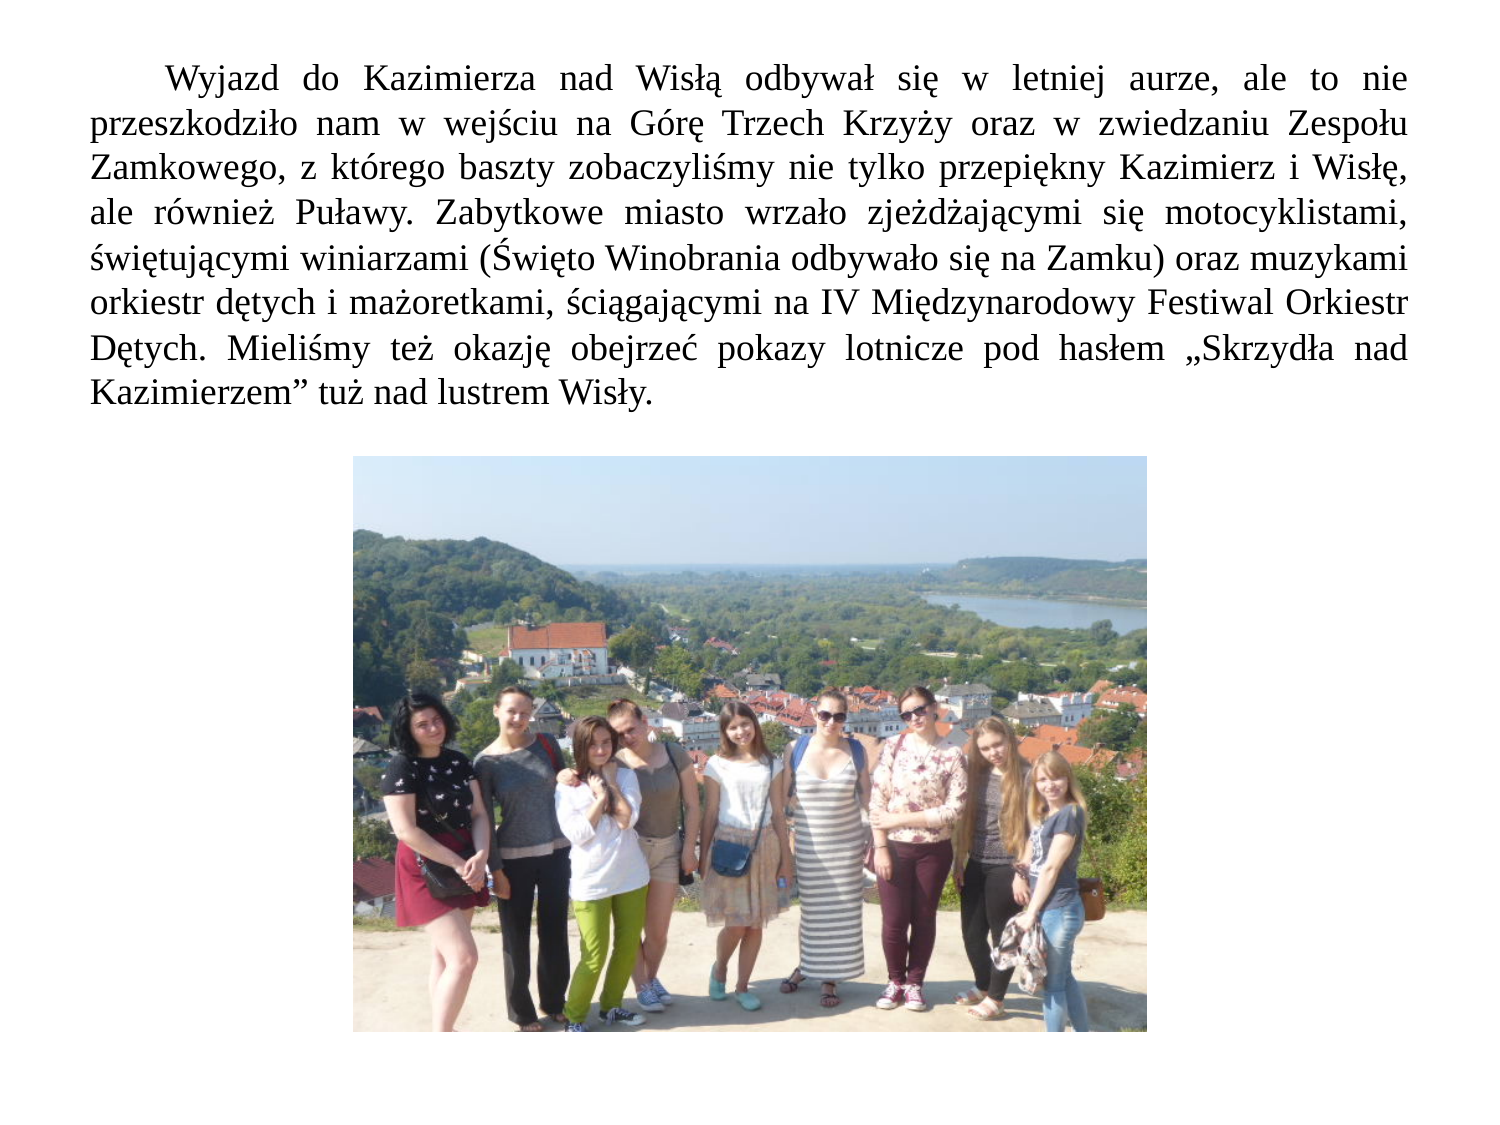

# Wyjazd do Kazimierza nad Wisłą odbywał się w letniej aurze, ale to nie przeszkodziło nam w wejściu na Górę Trzech Krzyży oraz w zwiedzaniu Zespołu Zamkowego, z którego baszty zobaczyliśmy nie tylko przepiękny Kazimierz i Wisłę, ale również Puławy. Zabytkowe miasto wrzało zjeżdżającymi się motocyklistami, świętującymi winiarzami (Święto Winobrania odbywało się na Zamku) oraz muzykami orkiestr dętych i mażoretkami, ściągającymi na IV Międzynarodowy Festiwal Orkiestr Dętych. Mieliśmy też okazję obejrzeć pokazy lotnicze pod hasłem „Skrzydła nad Kazimierzem” tuż nad lustrem Wisły.